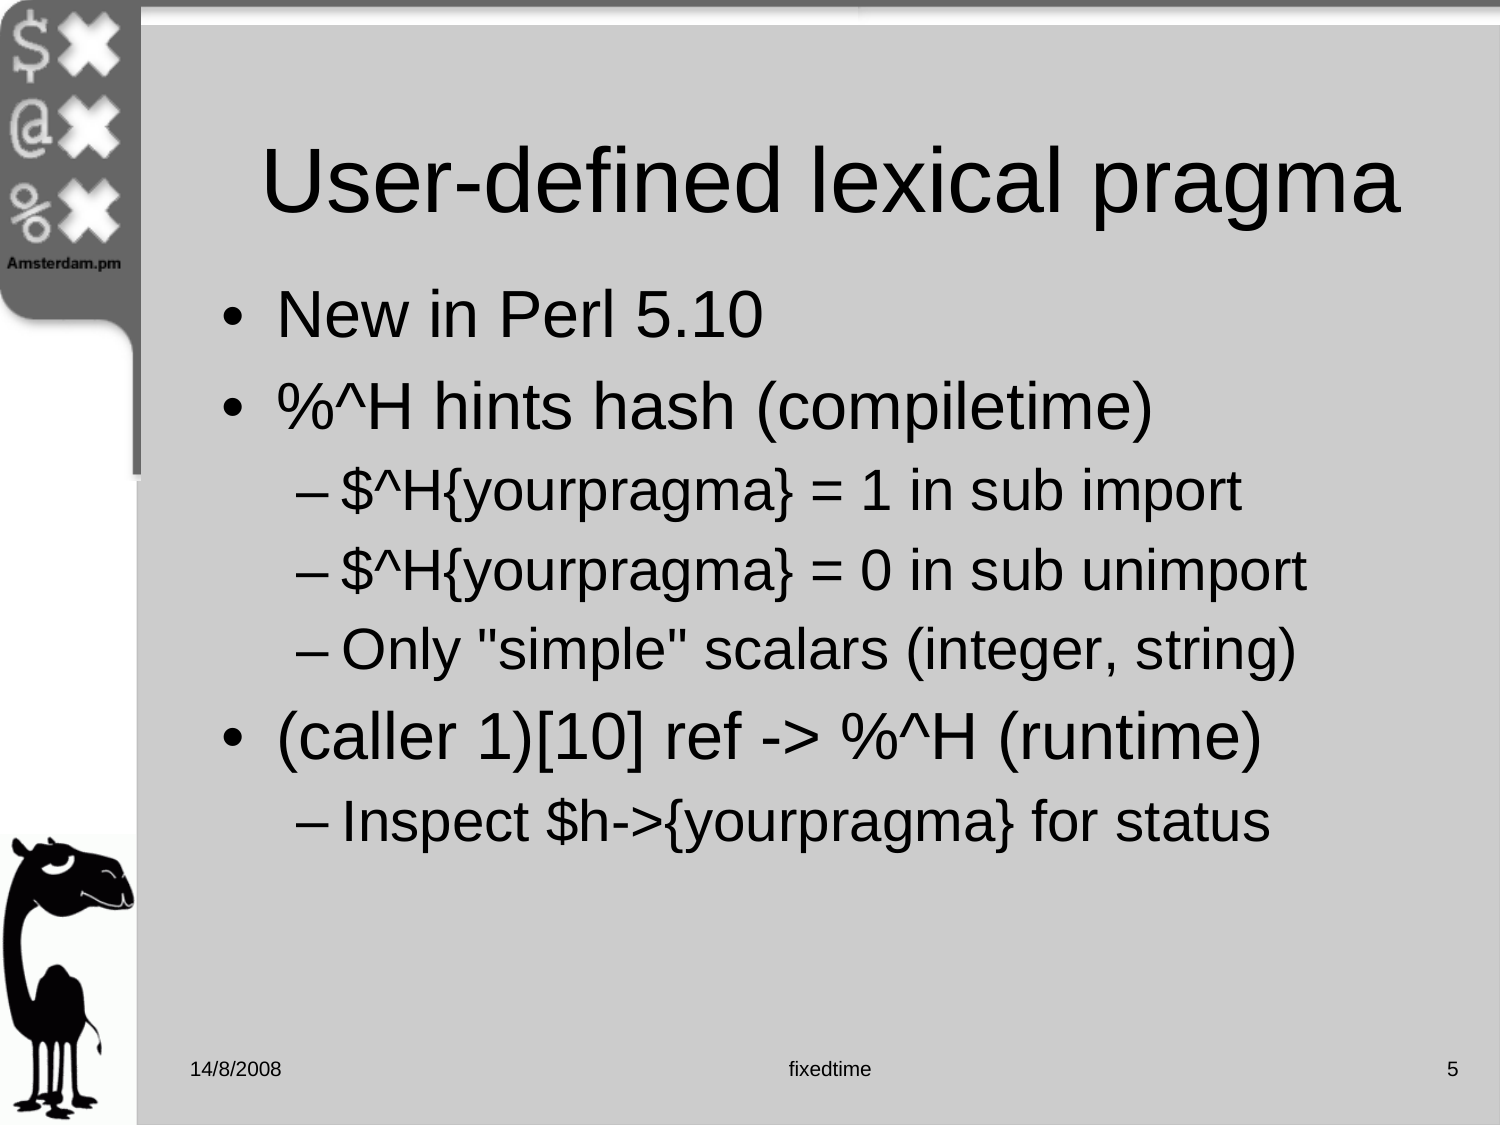

# User-defined lexical pragma
New in Perl 5.10
%^H hints hash (compiletime)
$^H{yourpragma} = 1 in sub import
$^H{yourpragma} = 0 in sub unimport
Only "simple" scalars (integer, string)
(caller 1)[10] ref -> %^H (runtime)
Inspect $h->{yourpragma} for status
14/8/2008
fixedtime
5